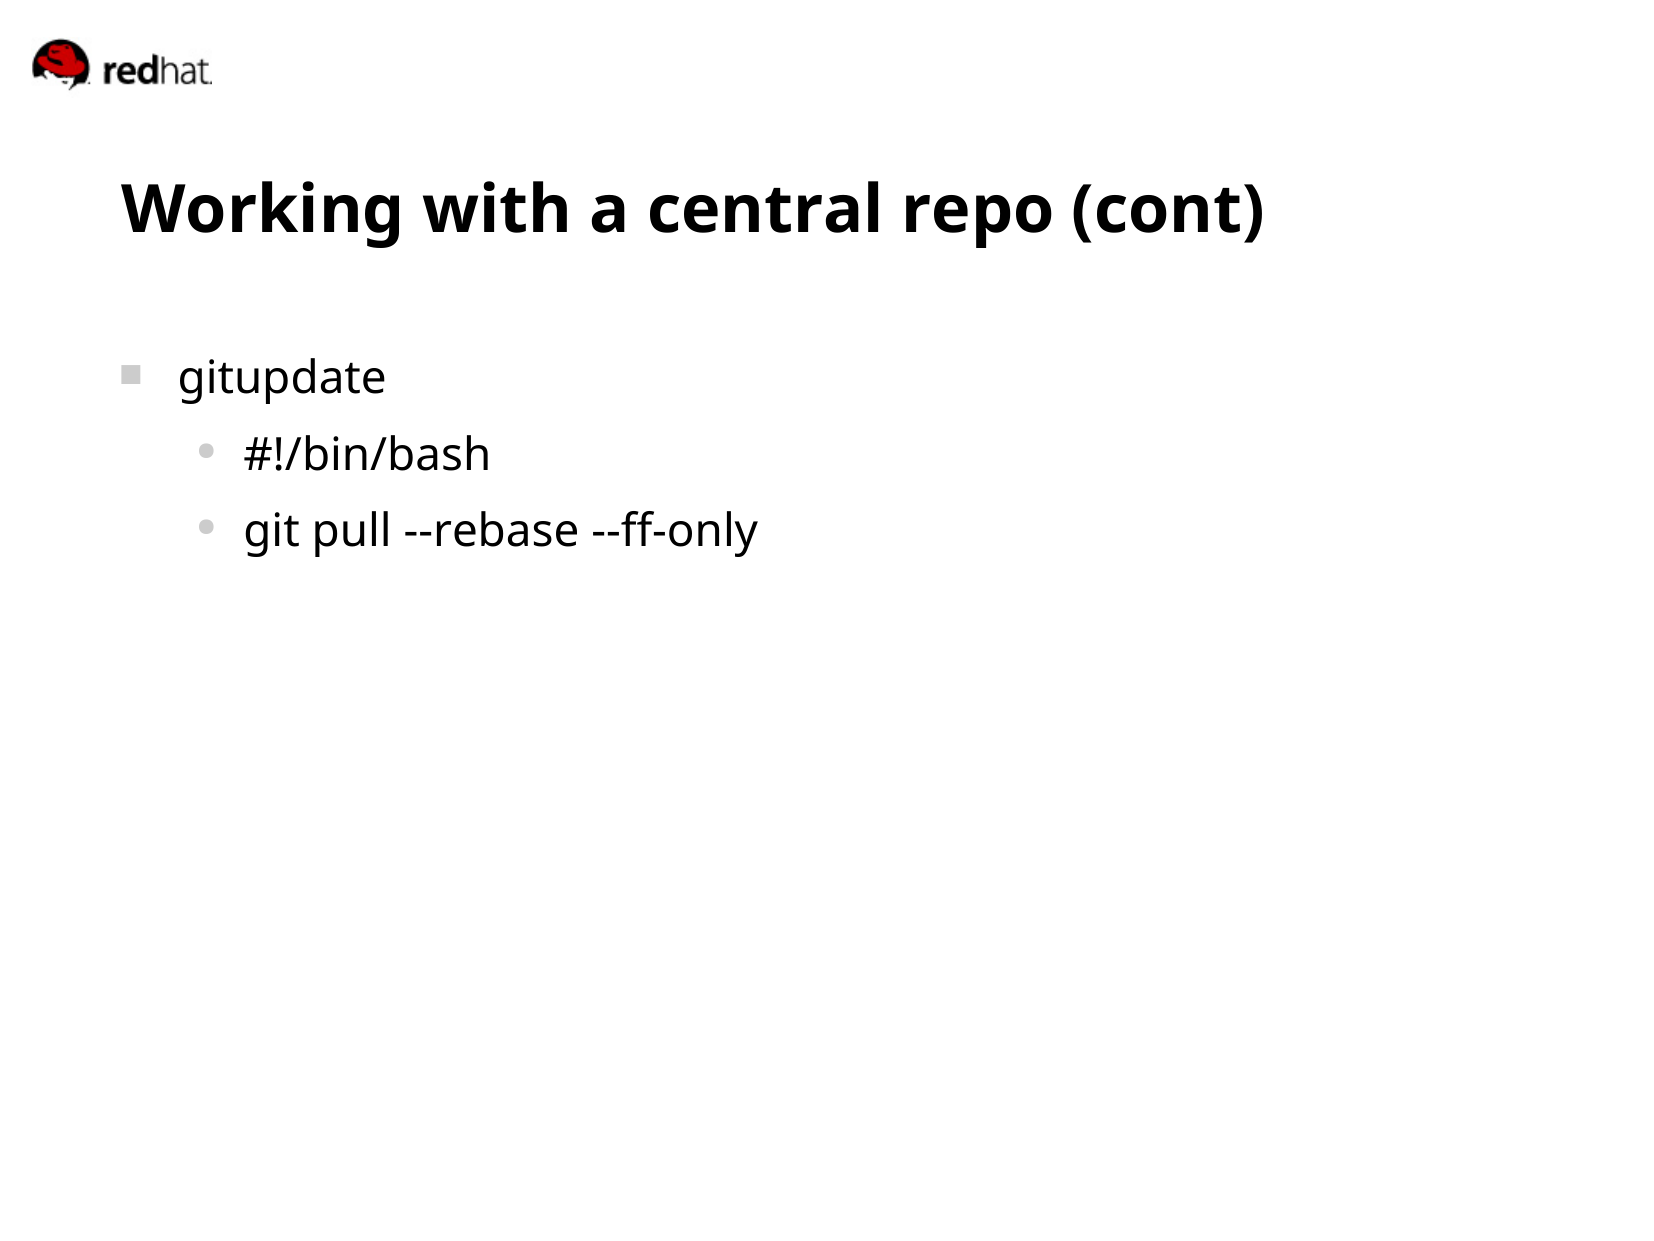

# Working with a central repo (cont)
gitupdate
#!/bin/bash
git pull --rebase --ff-only